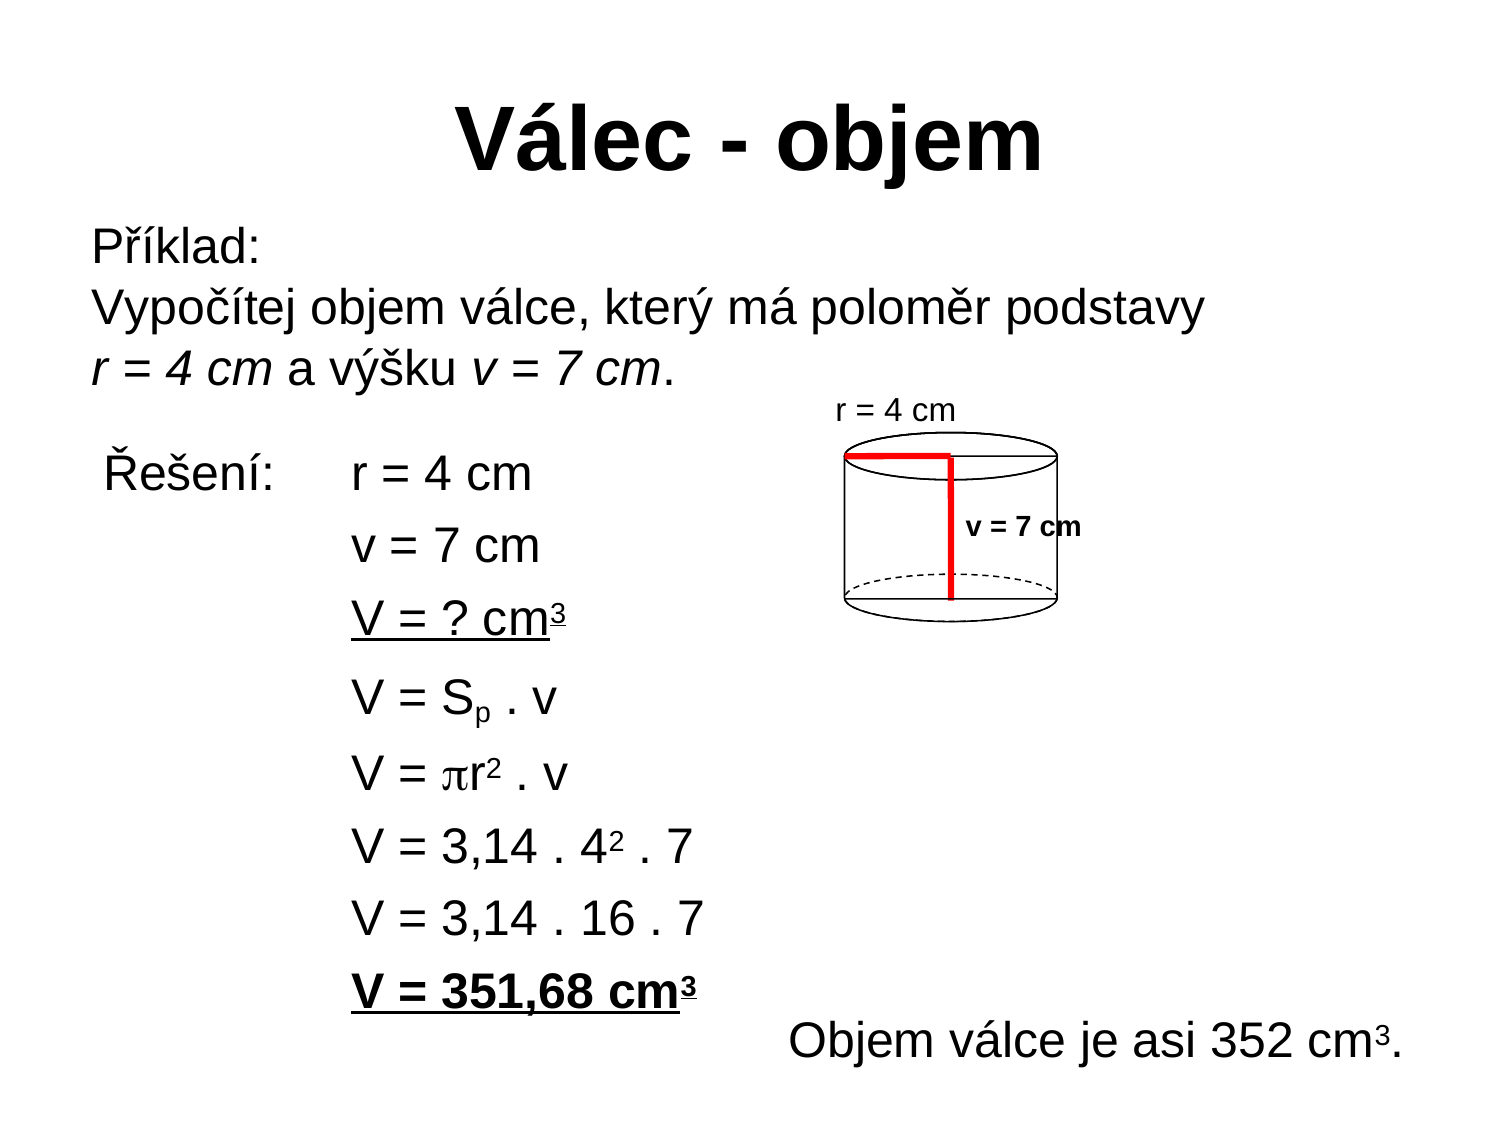

# Válec - objem
Příklad:
Vypočítej objem válce, který má poloměr podstavy
r = 4 cm a výšku v = 7 cm.
r = 4 cm
r = 4 cm
v = 7 cm
V = ? cm3
Řešení:
v = 7 cm
V = Sp . v
V = r2 . v
V = 3,14 . 42 . 7
V = 3,14 . 16 . 7
V = 351,68 cm3
Objem válce je asi 352 cm3.